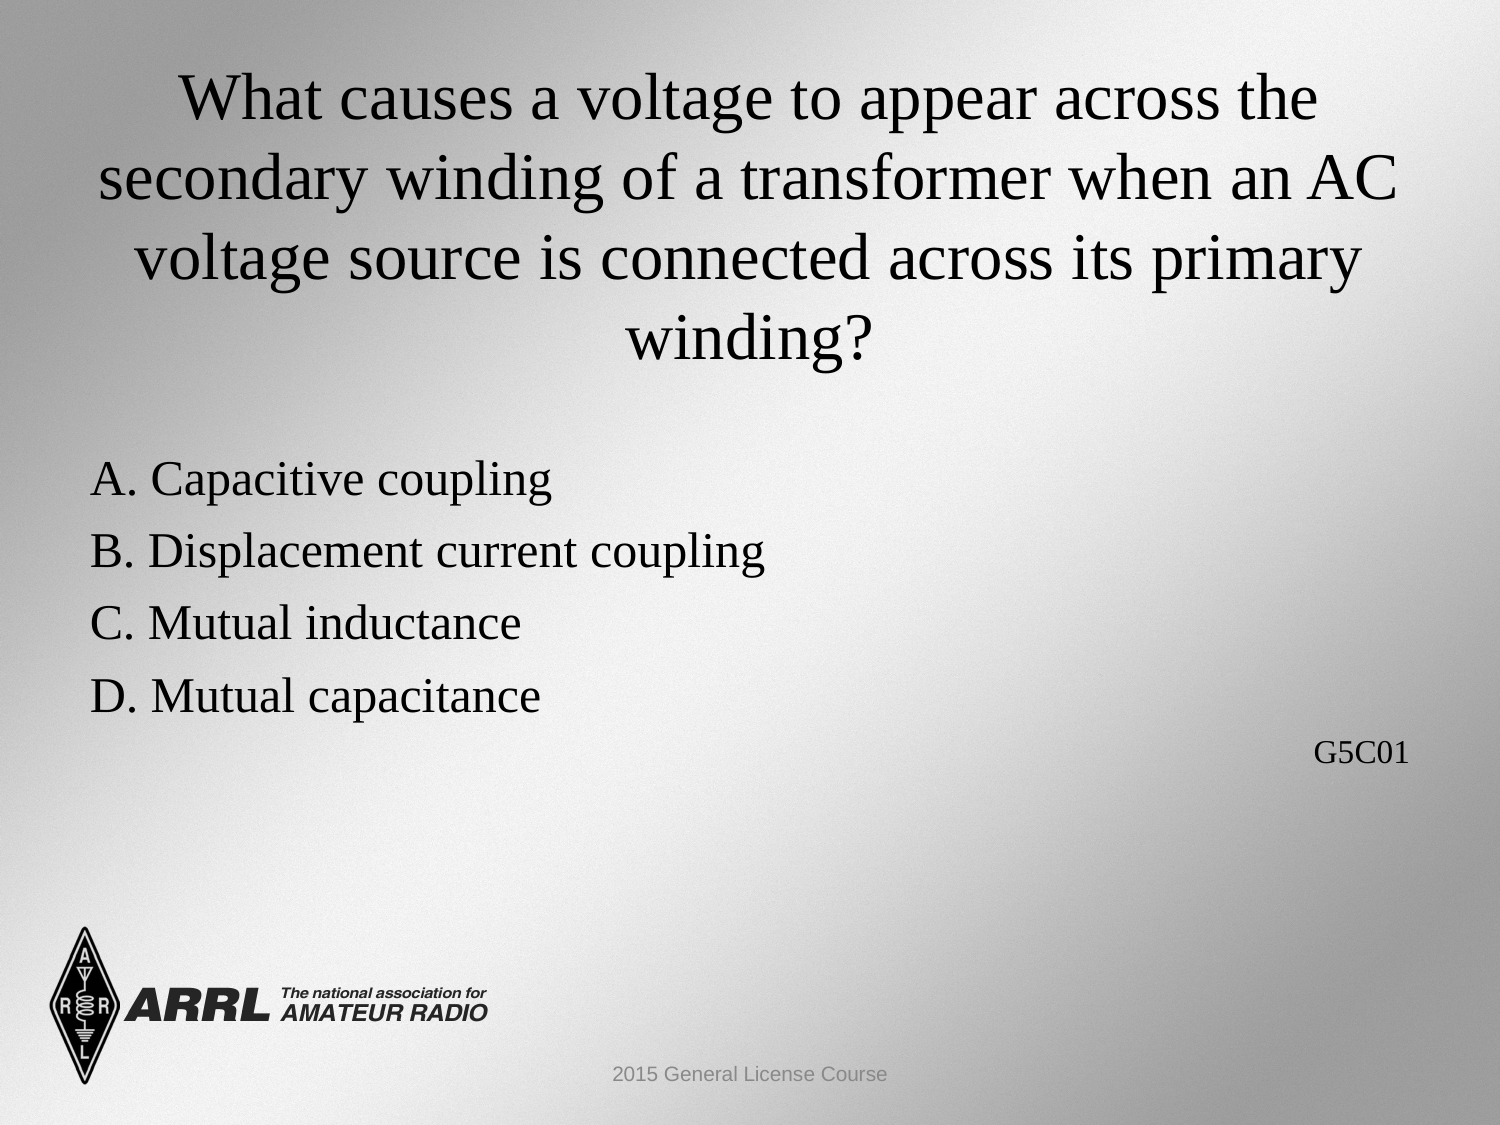

# What causes a voltage to appear across the secondary winding of a transformer when an AC voltage source is connected across its primary winding?
A. Capacitive coupling
B. Displacement current coupling
C. Mutual inductance
D. Mutual capacitance
G5C01
2015 General License Course